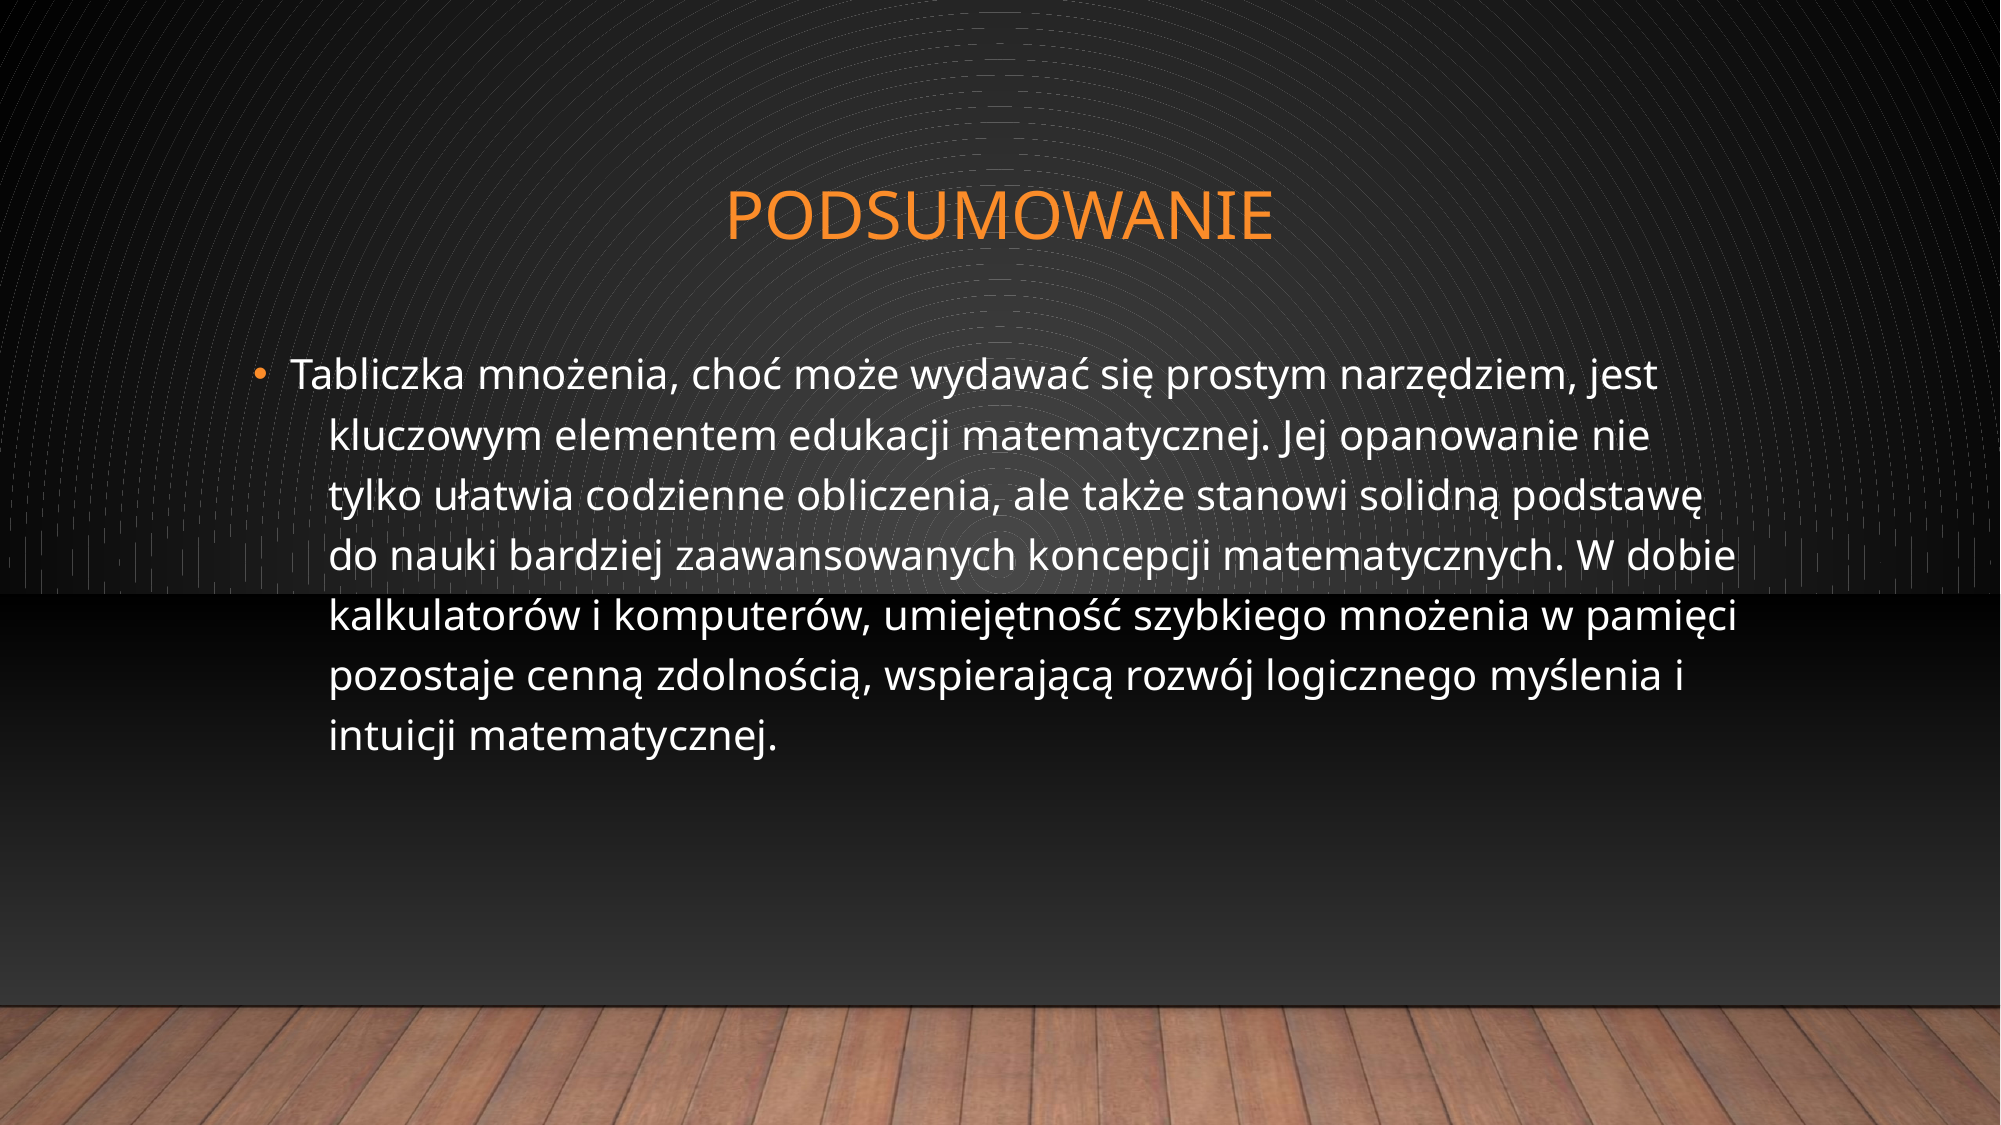

# Podsumowanie
Tabliczka mnożenia, choć może wydawać się prostym narzędziem, jest kluczowym elementem edukacji matematycznej. Jej opanowanie nie tylko ułatwia codzienne obliczenia, ale także stanowi solidną podstawę do nauki bardziej zaawansowanych koncepcji matematycznych. W dobie kalkulatorów i komputerów, umiejętność szybkiego mnożenia w pamięci pozostaje cenną zdolnością, wspierającą rozwój logicznego myślenia i intuicji matematycznej.